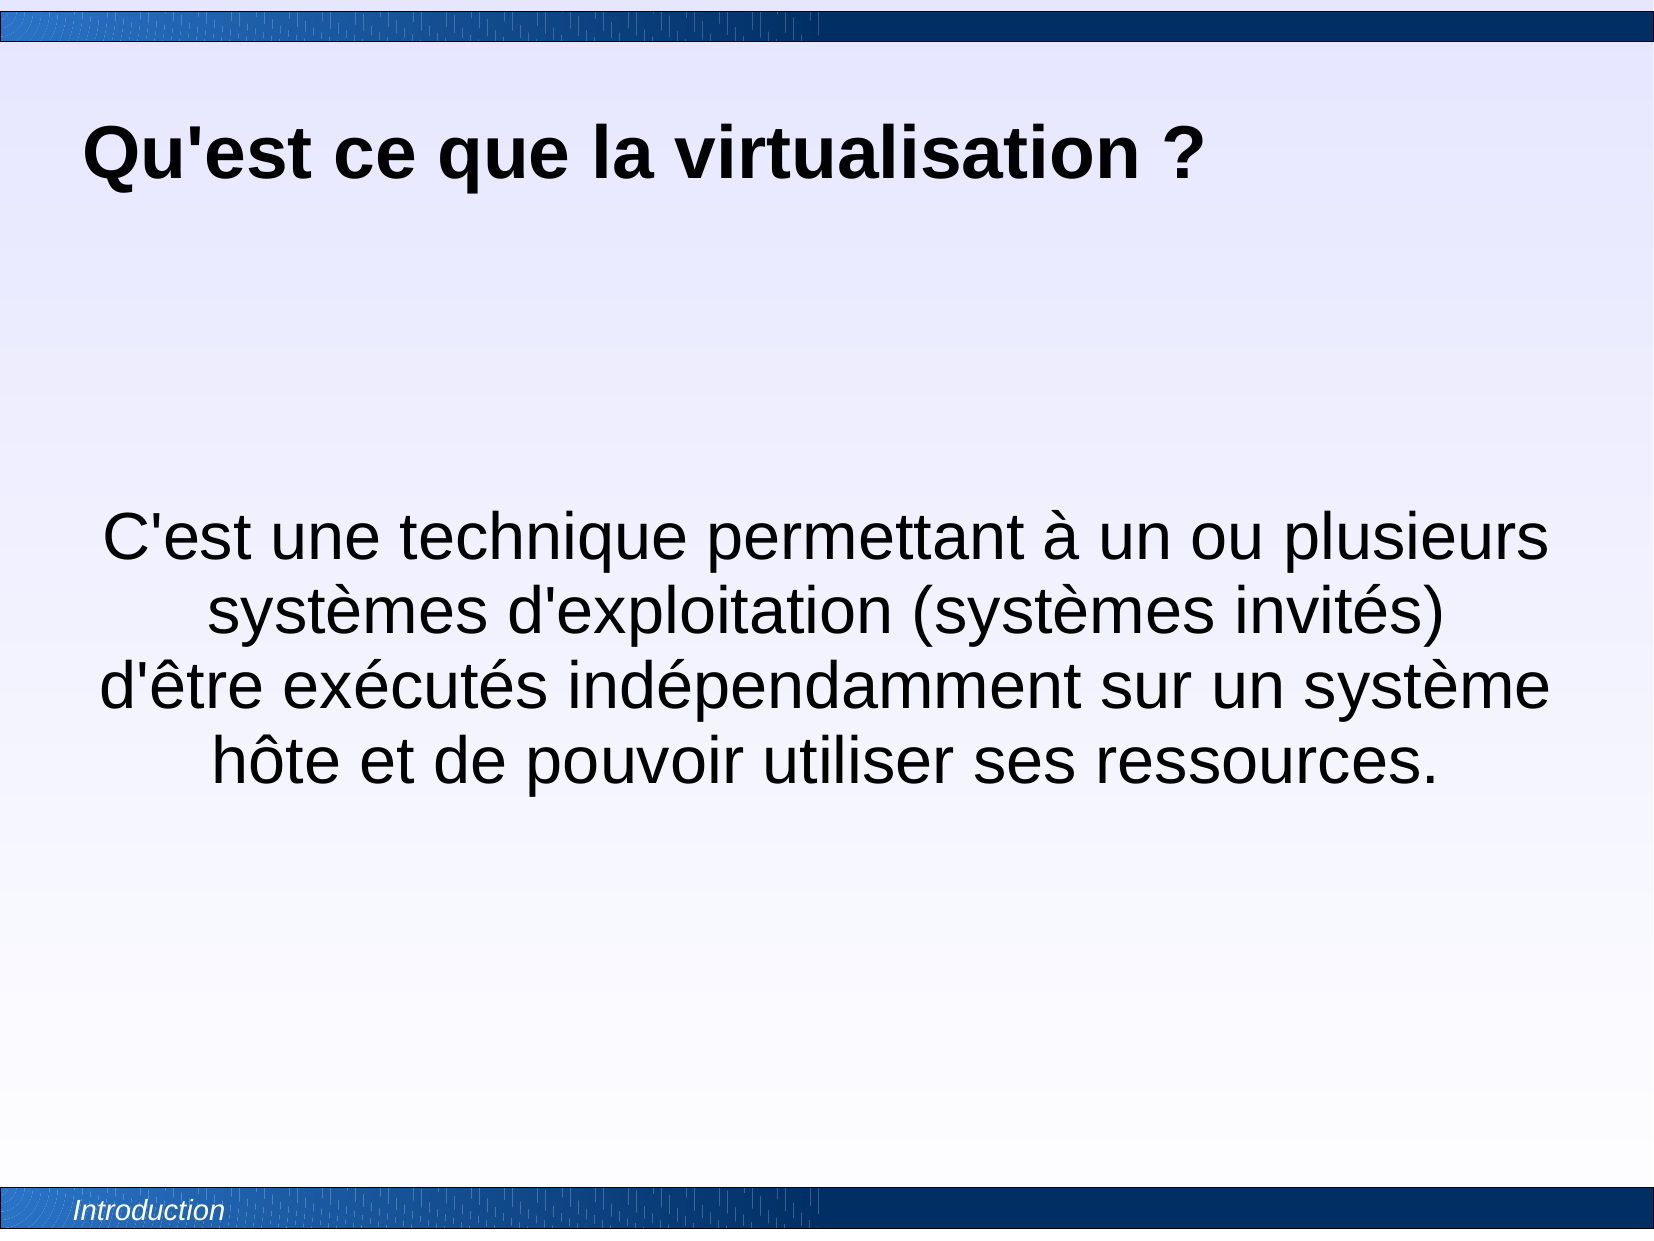

# Qu'est ce que la virtualisation ?
C'est une technique permettant à un ou plusieurs systèmes d'exploitation (systèmes invités)
d'être exécutés indépendamment sur un système hôte et de pouvoir utiliser ses ressources.
Introduction